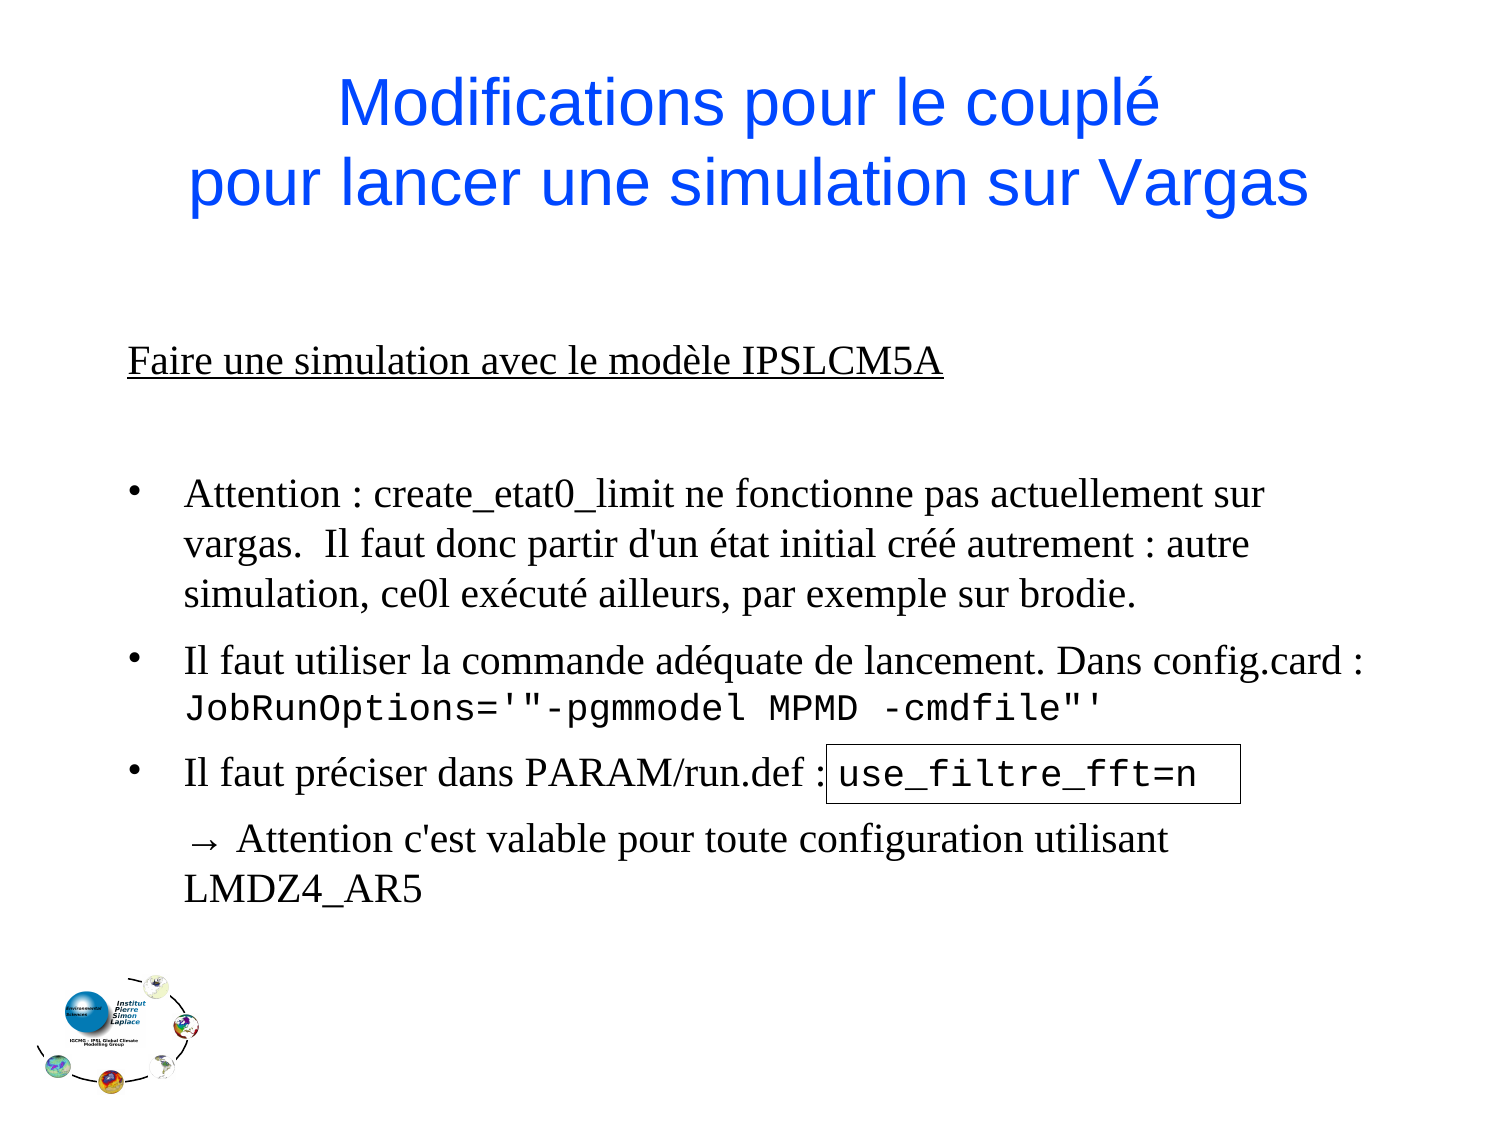

# Modifications pour le couplé pour lancer une simulation sur Vargas
Faire une simulation avec le modèle IPSLCM5A
Attention : create_etat0_limit ne fonctionne pas actuellement sur vargas. Il faut donc partir d'un état initial créé autrement : autre simulation, ce0l exécuté ailleurs, par exemple sur brodie.
Il faut utiliser la commande adéquate de lancement. Dans config.card : JobRunOptions='"-pgmmodel MPMD -cmdfile"'
Il faut préciser dans PARAM/run.def : use_filtre_fft=n
→ Attention c'est valable pour toute configuration utilisant LMDZ4_AR5